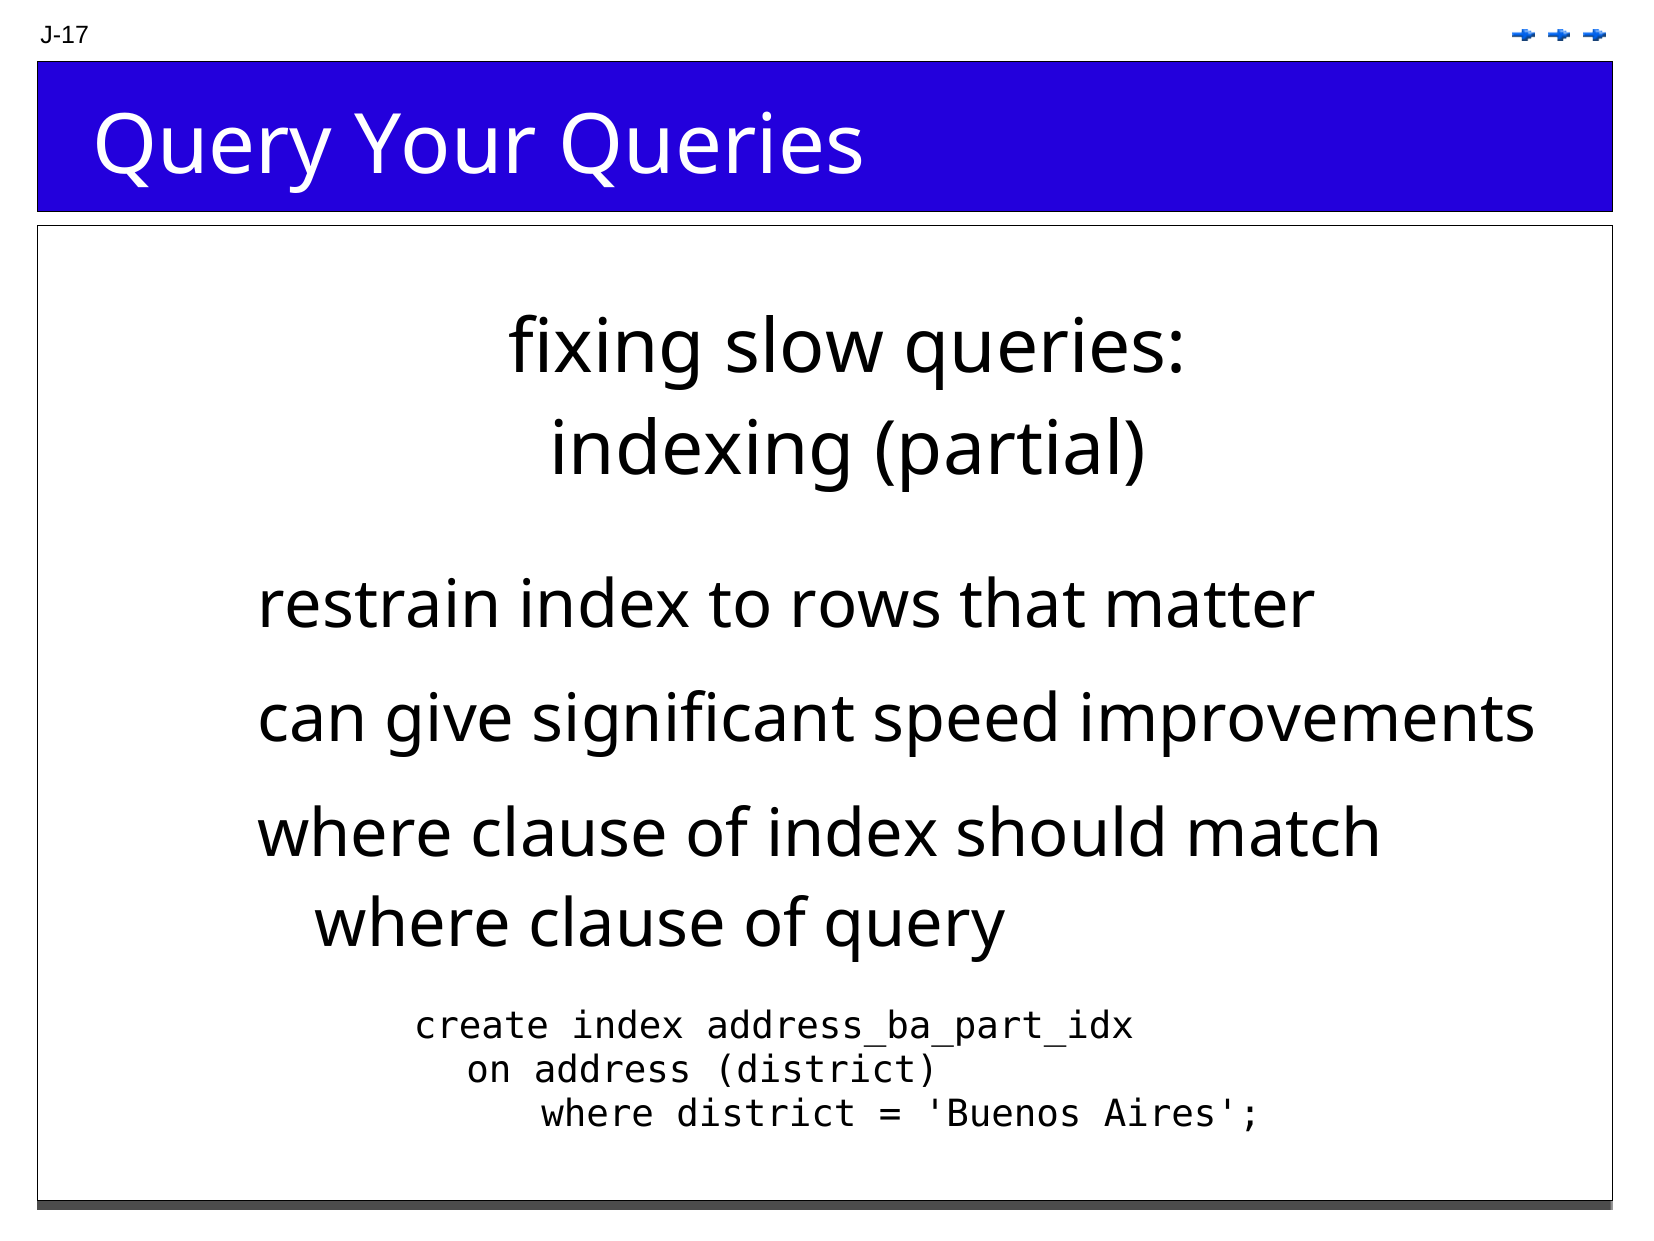

J-17
Query Your Queries
fixing slow queries:
indexing (partial)
 restrain index to rows that matter
 can give significant speed improvements
 where clause of index should match
	where clause of query
 create index address_ba_part_idx
	on address (district)
		where district = 'Buenos Aires';